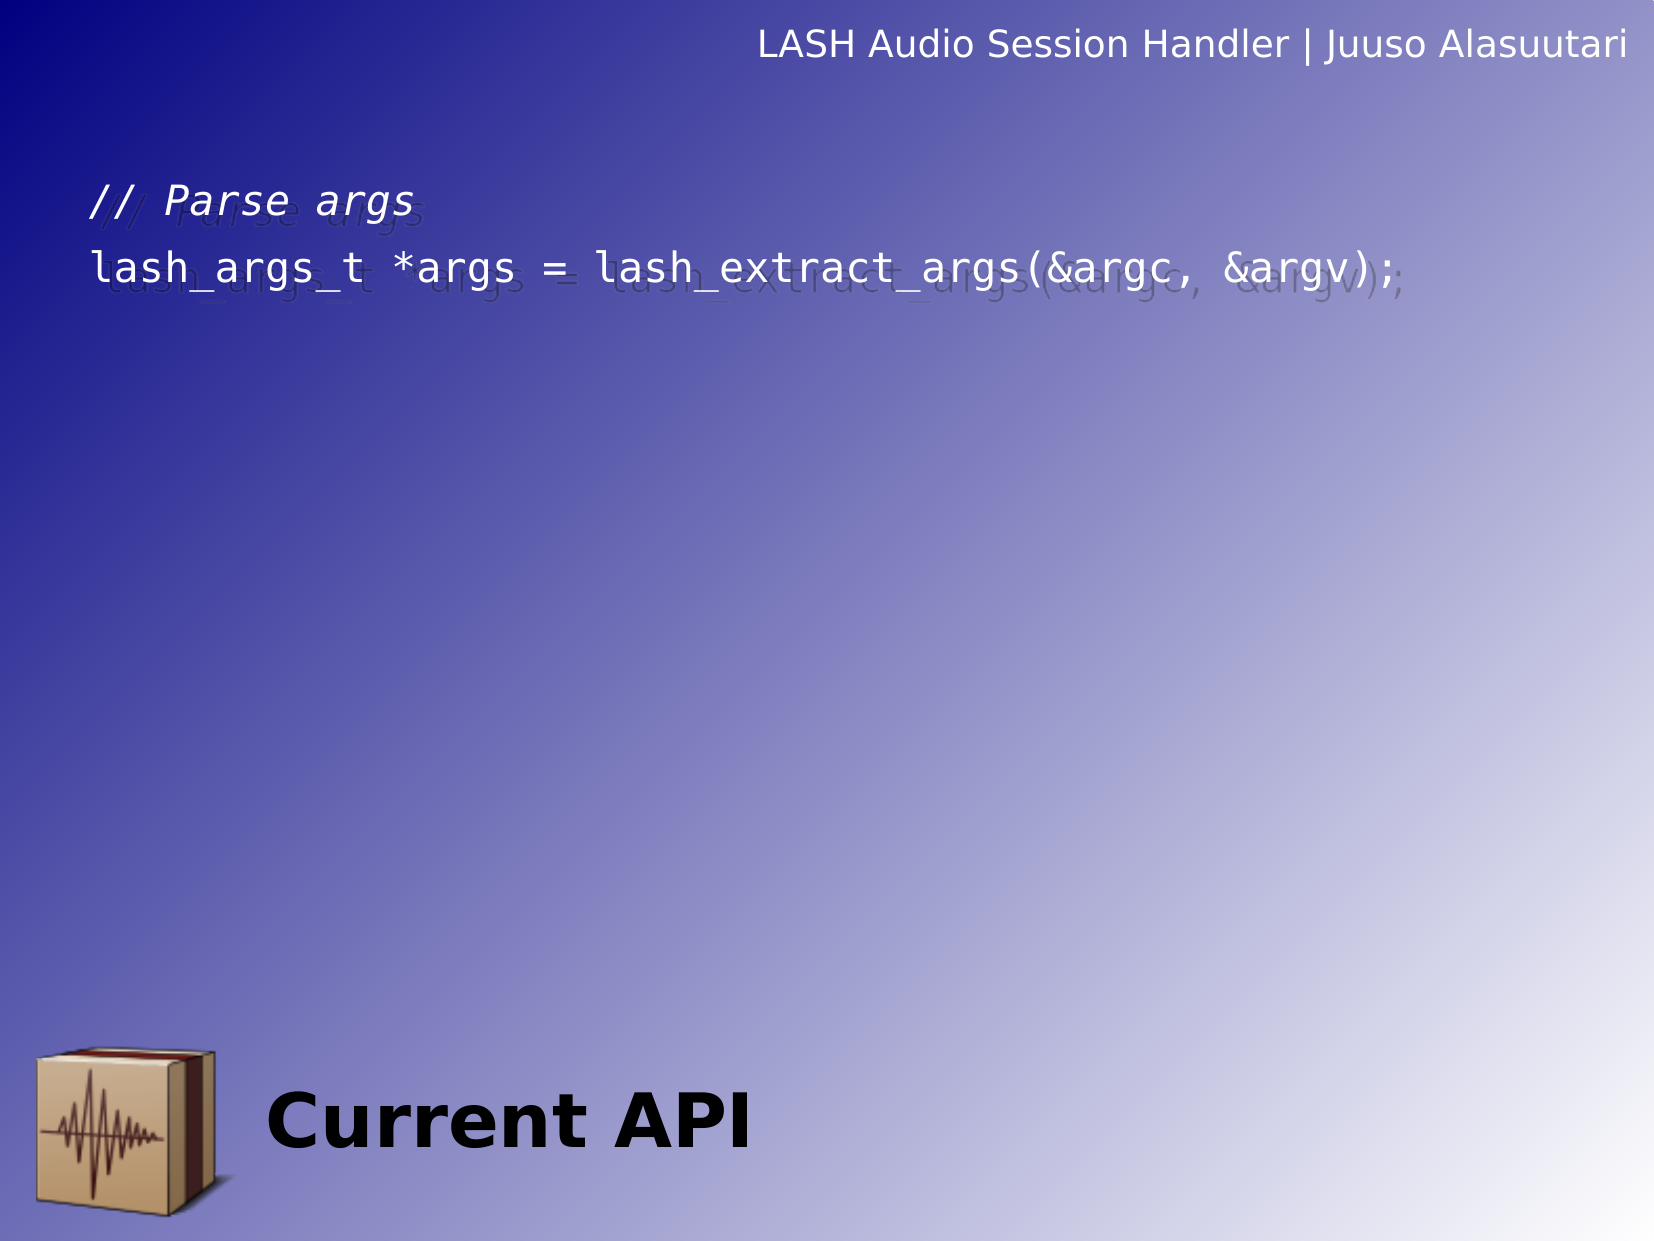

// Parse args
lash_args_t *args = lash_extract_args(&argc, &argv);
# Current API